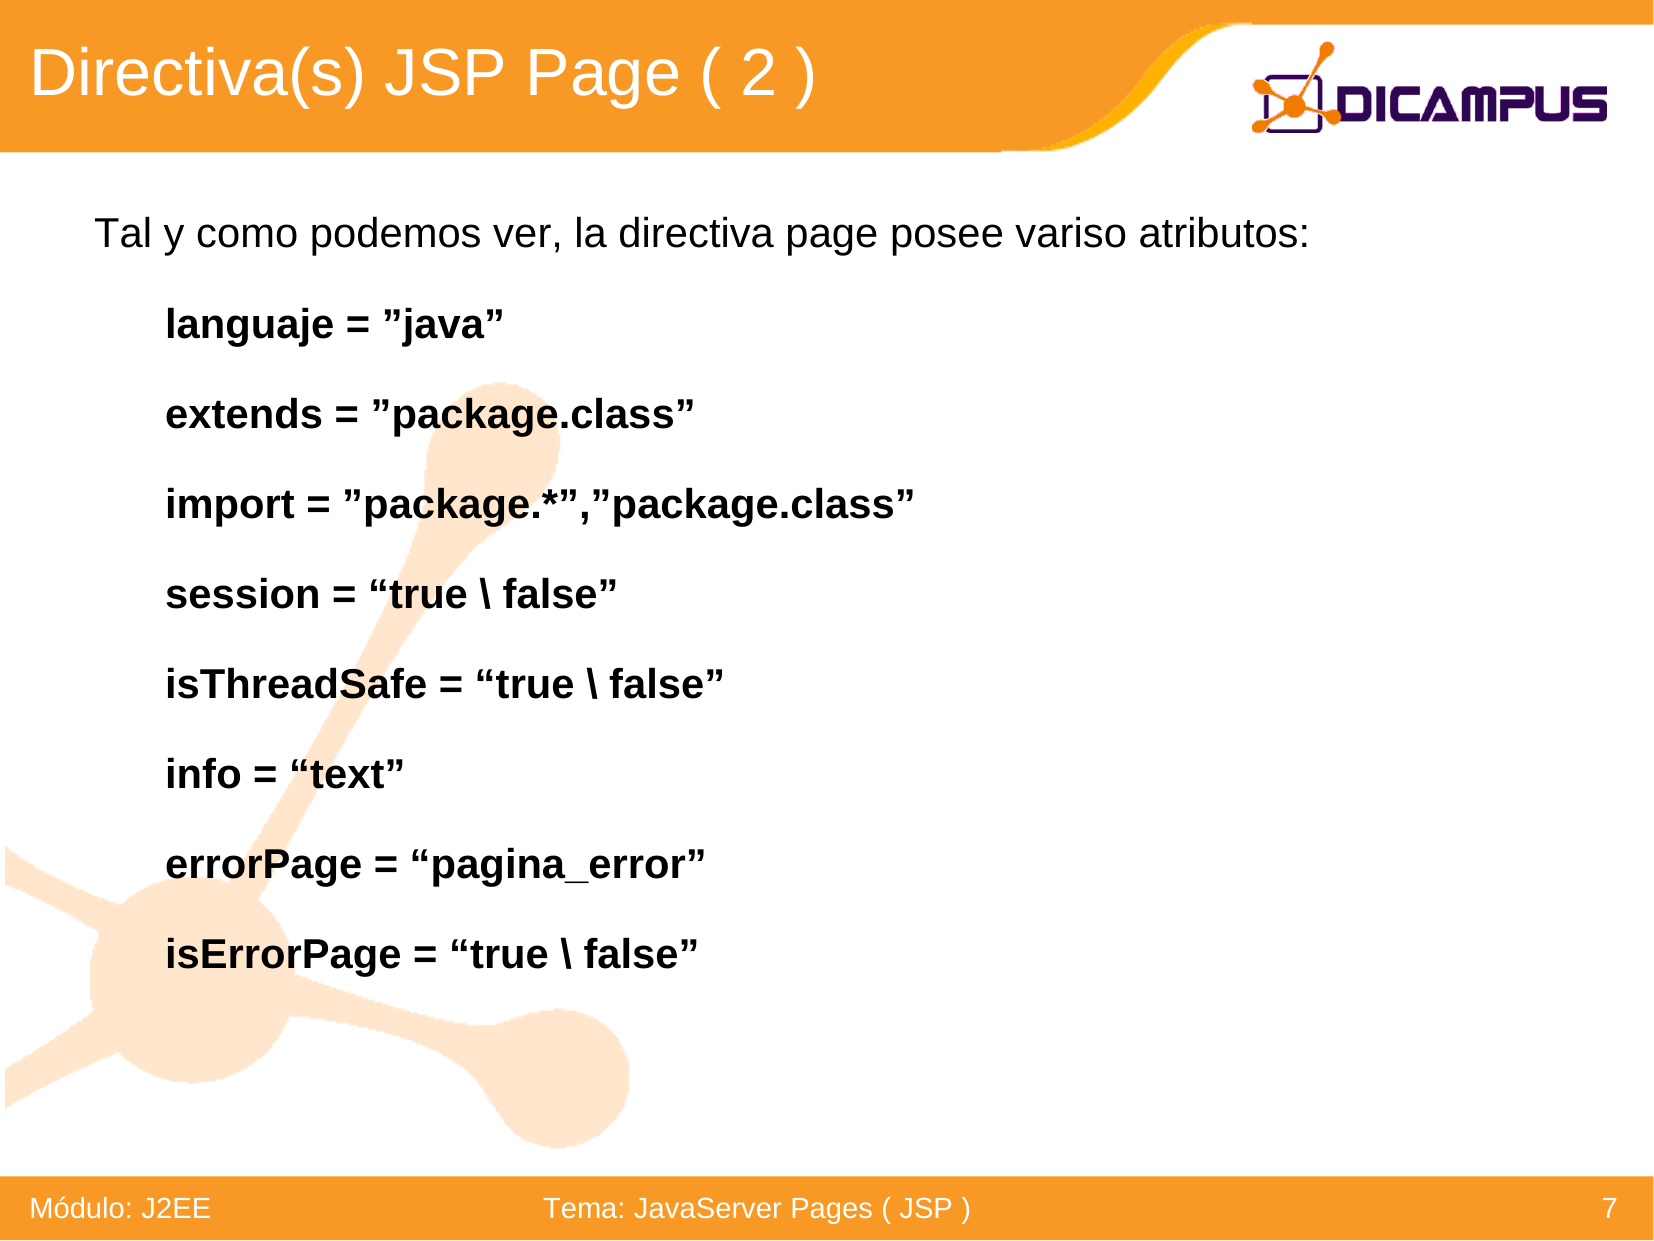

Directiva(s) JSP Page ( 2 )
Tal y como podemos ver, la directiva page posee variso atributos:
languaje = ”java”
extends = ”package.class”
import = ”package.*”,”package.class”
session = “true \ false”
isThreadSafe = “true \ false”
info = “text”
errorPage = “pagina_error”
isErrorPage = “true \ false”
Módulo: J2EE
Tema: JavaServer Pages ( JSP )